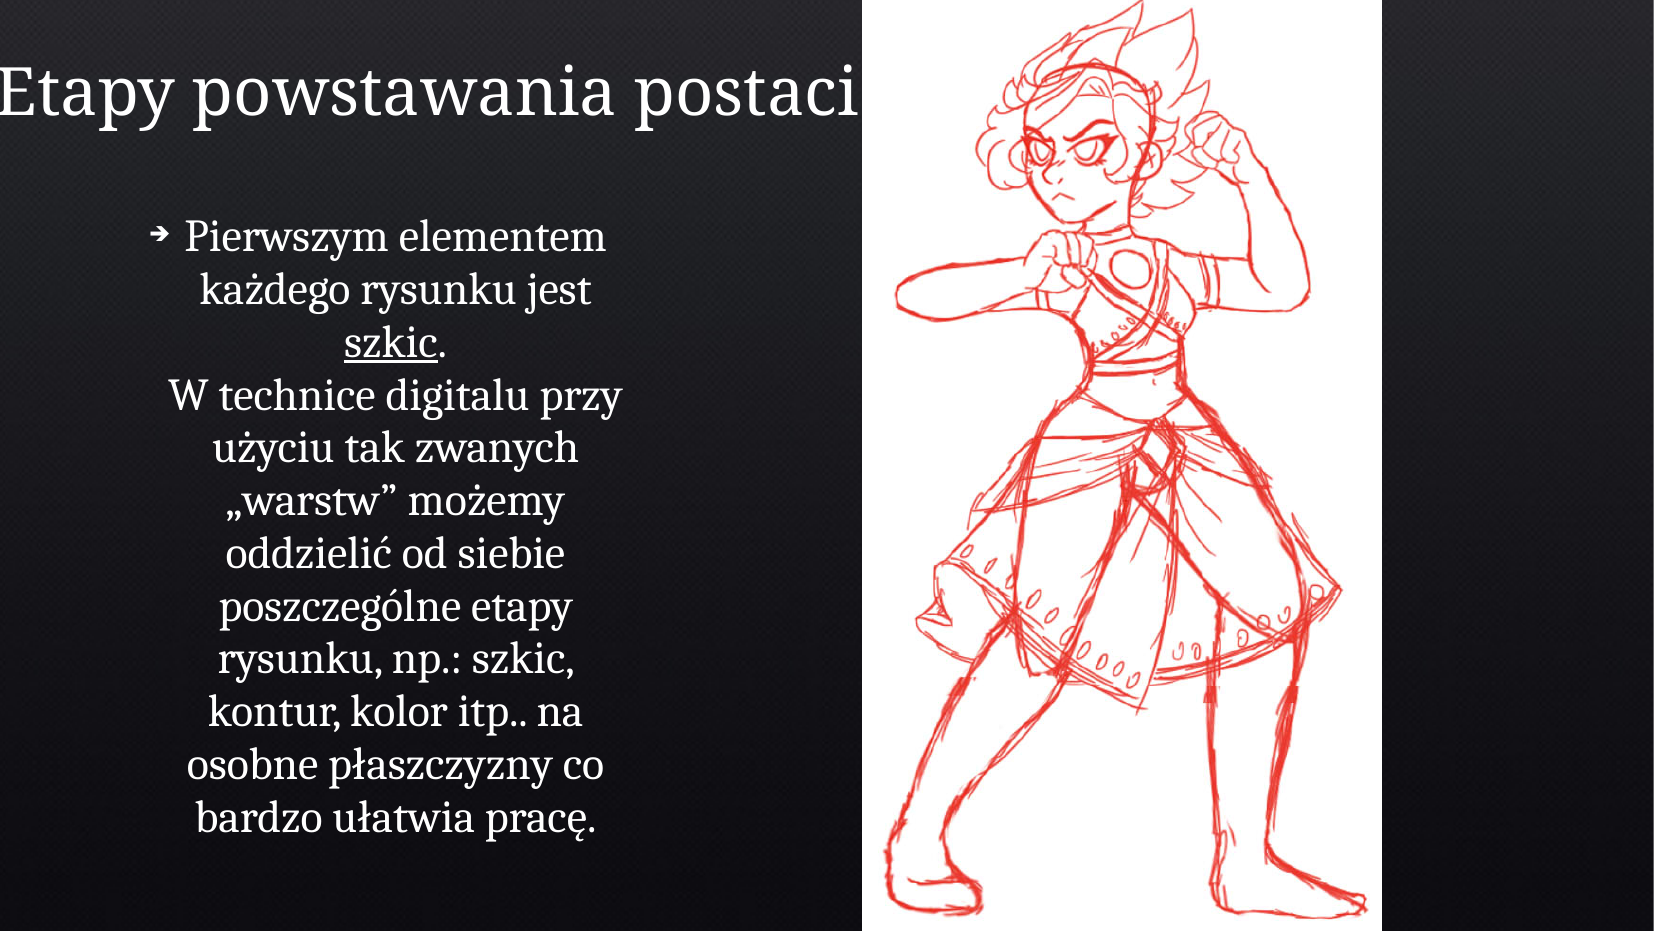

# Etapy powstawania postaci:
Pierwszym elementem każdego rysunku jest szkic.
W technice digitalu przy użyciu tak zwanych „warstw” możemy oddzielić od siebie poszczególne etapy rysunku, np.: szkic, kontur, kolor itp.. na osobne płaszczyzny co bardzo ułatwia pracę.